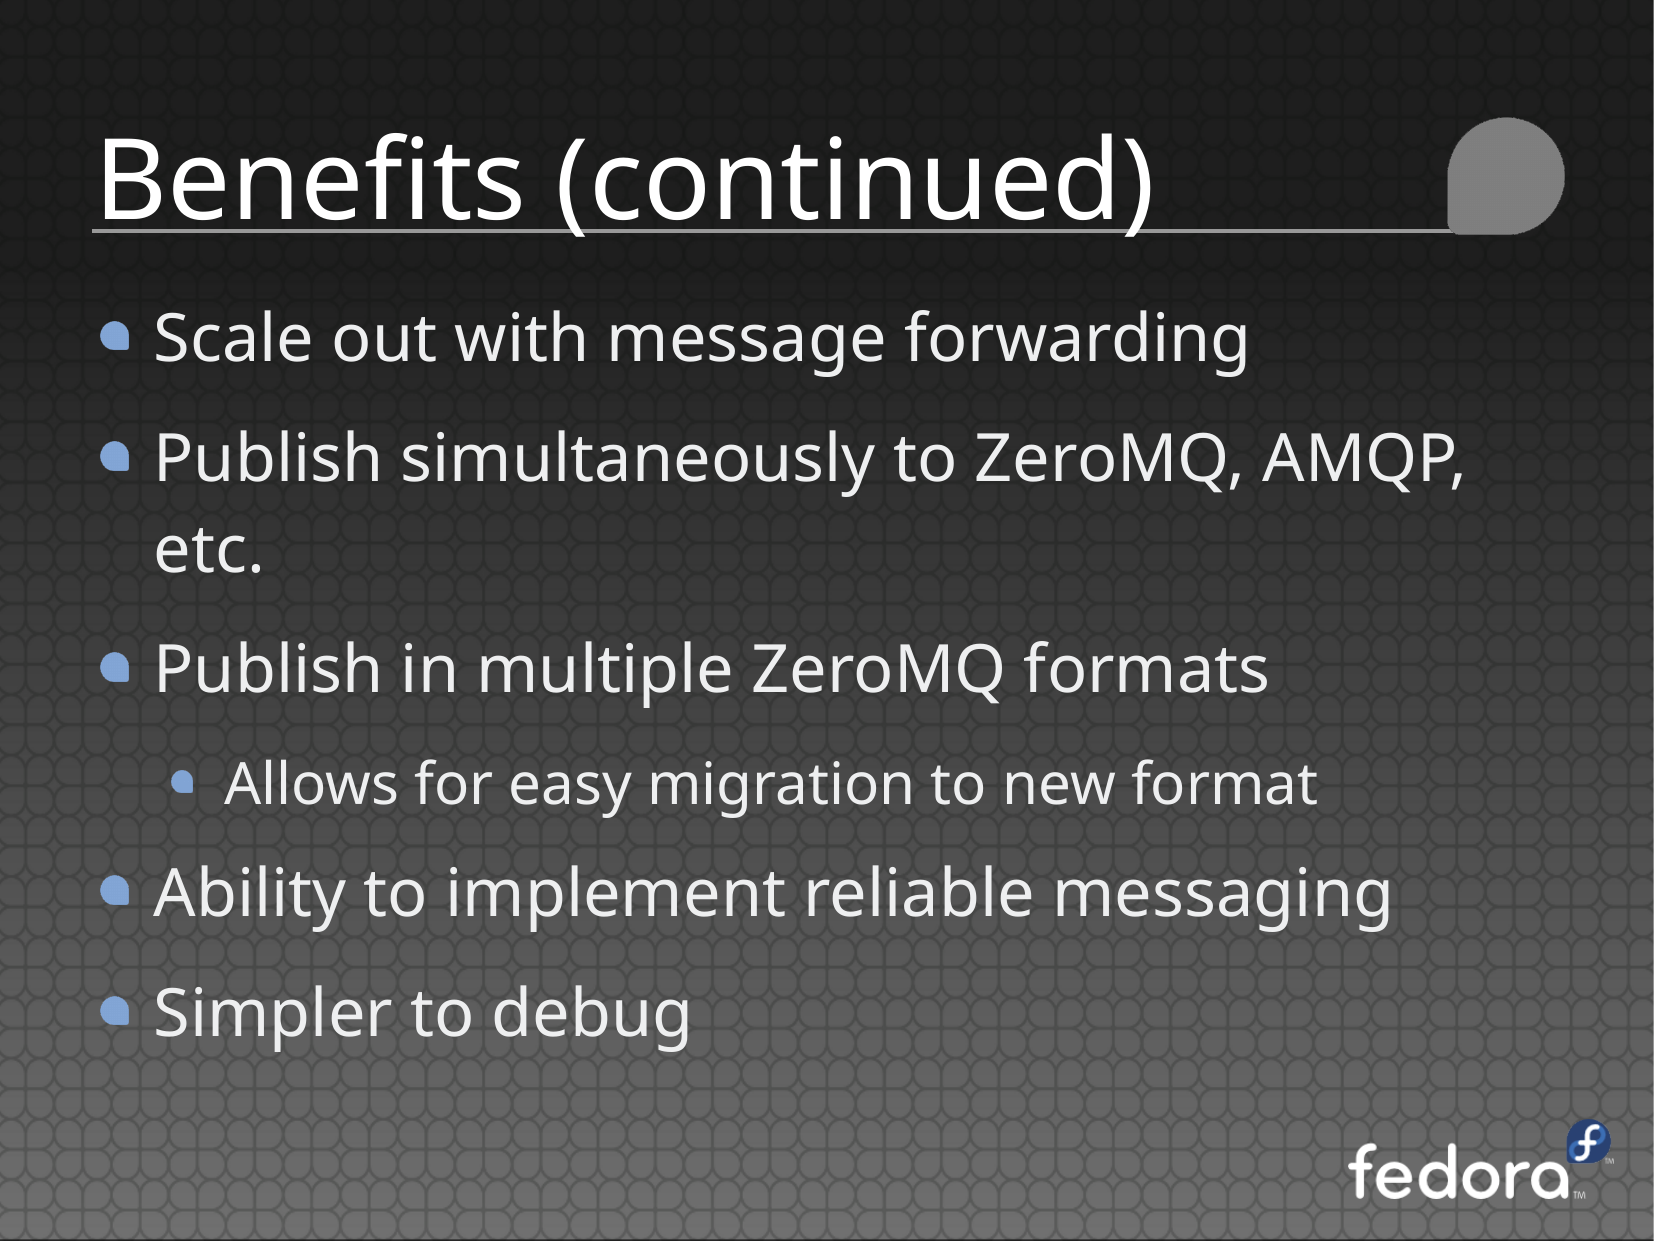

Benefits (continued)
# Scale out with message forwarding
Publish simultaneously to ZeroMQ, AMQP, etc.
Publish in multiple ZeroMQ formats
Allows for easy migration to new format
Ability to implement reliable messaging
Simpler to debug